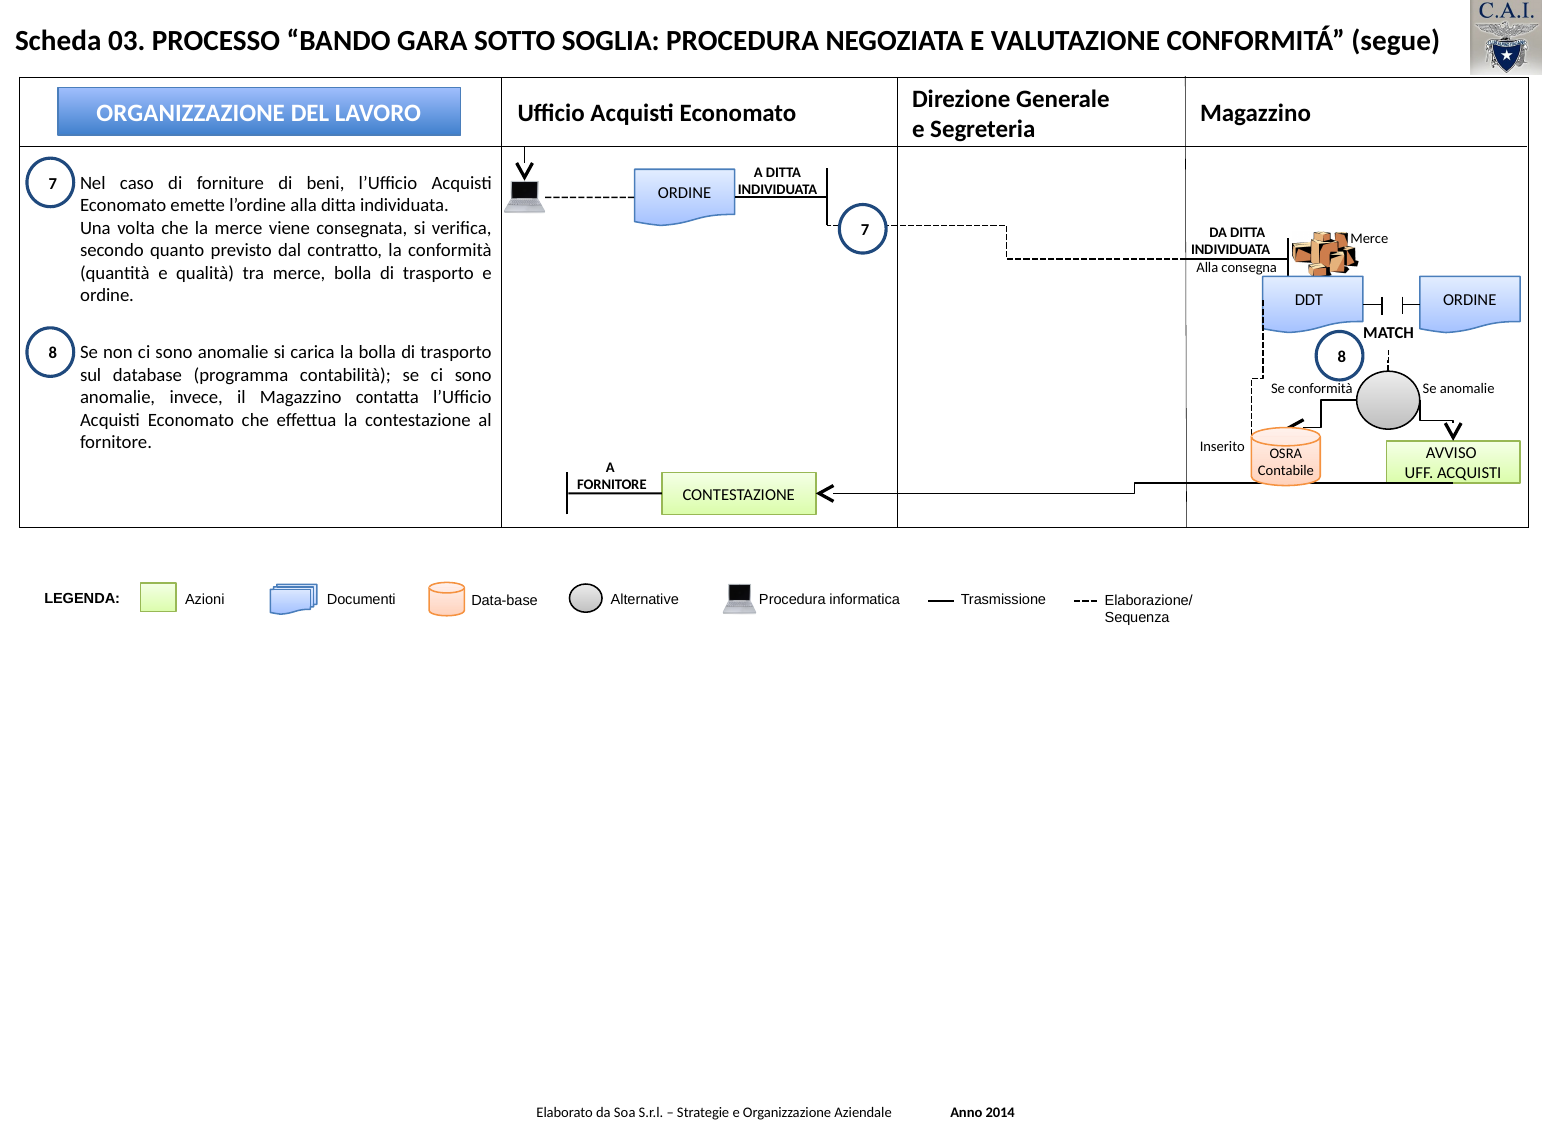

Scheda 03. PROCESSO “BANDO GARA SOTTO SOGLIA: PROCEDURA NEGOZIATA E VALUTAZIONE CONFORMITÁ” (segue)
Ufficio Acquisti Economato
Magazzino
Direzione Generale
e Segreteria
ORGANIZZAZIONE DEL LAVORO
A DITTA INDIVIDUATA
7
Nel caso di forniture di beni, l’Ufficio Acquisti Economato emette l’ordine alla ditta individuata.
Una volta che la merce viene consegnata, si verifica, secondo quanto previsto dal contratto, la conformità (quantità e qualità) tra merce, bolla di trasporto e ordine.
ORDINE
7
DA DITTA
INDIVIDUATA
Merce
Alla consegna
DDT
ORDINE
MATCH
8
8
Se non ci sono anomalie si carica la bolla di trasporto sul database (programma contabilità); se ci sono anomalie, invece, il Magazzino contatta l’Ufficio Acquisti Economato che effettua la contestazione al fornitore.
Se conformità
Se anomalie
OSRA
Contabile
Inserito
AVVISO
UFF. ACQUISTI
A
FORNITORE
CONTESTAZIONE
LEGENDA:
Documenti
Procedura informatica
Trasmissione
Azioni
Elaborazione/Sequenza
Data-base
Alternative
Elaborato da Soa S.r.l. – Strategie e Organizzazione Aziendale Anno 2014